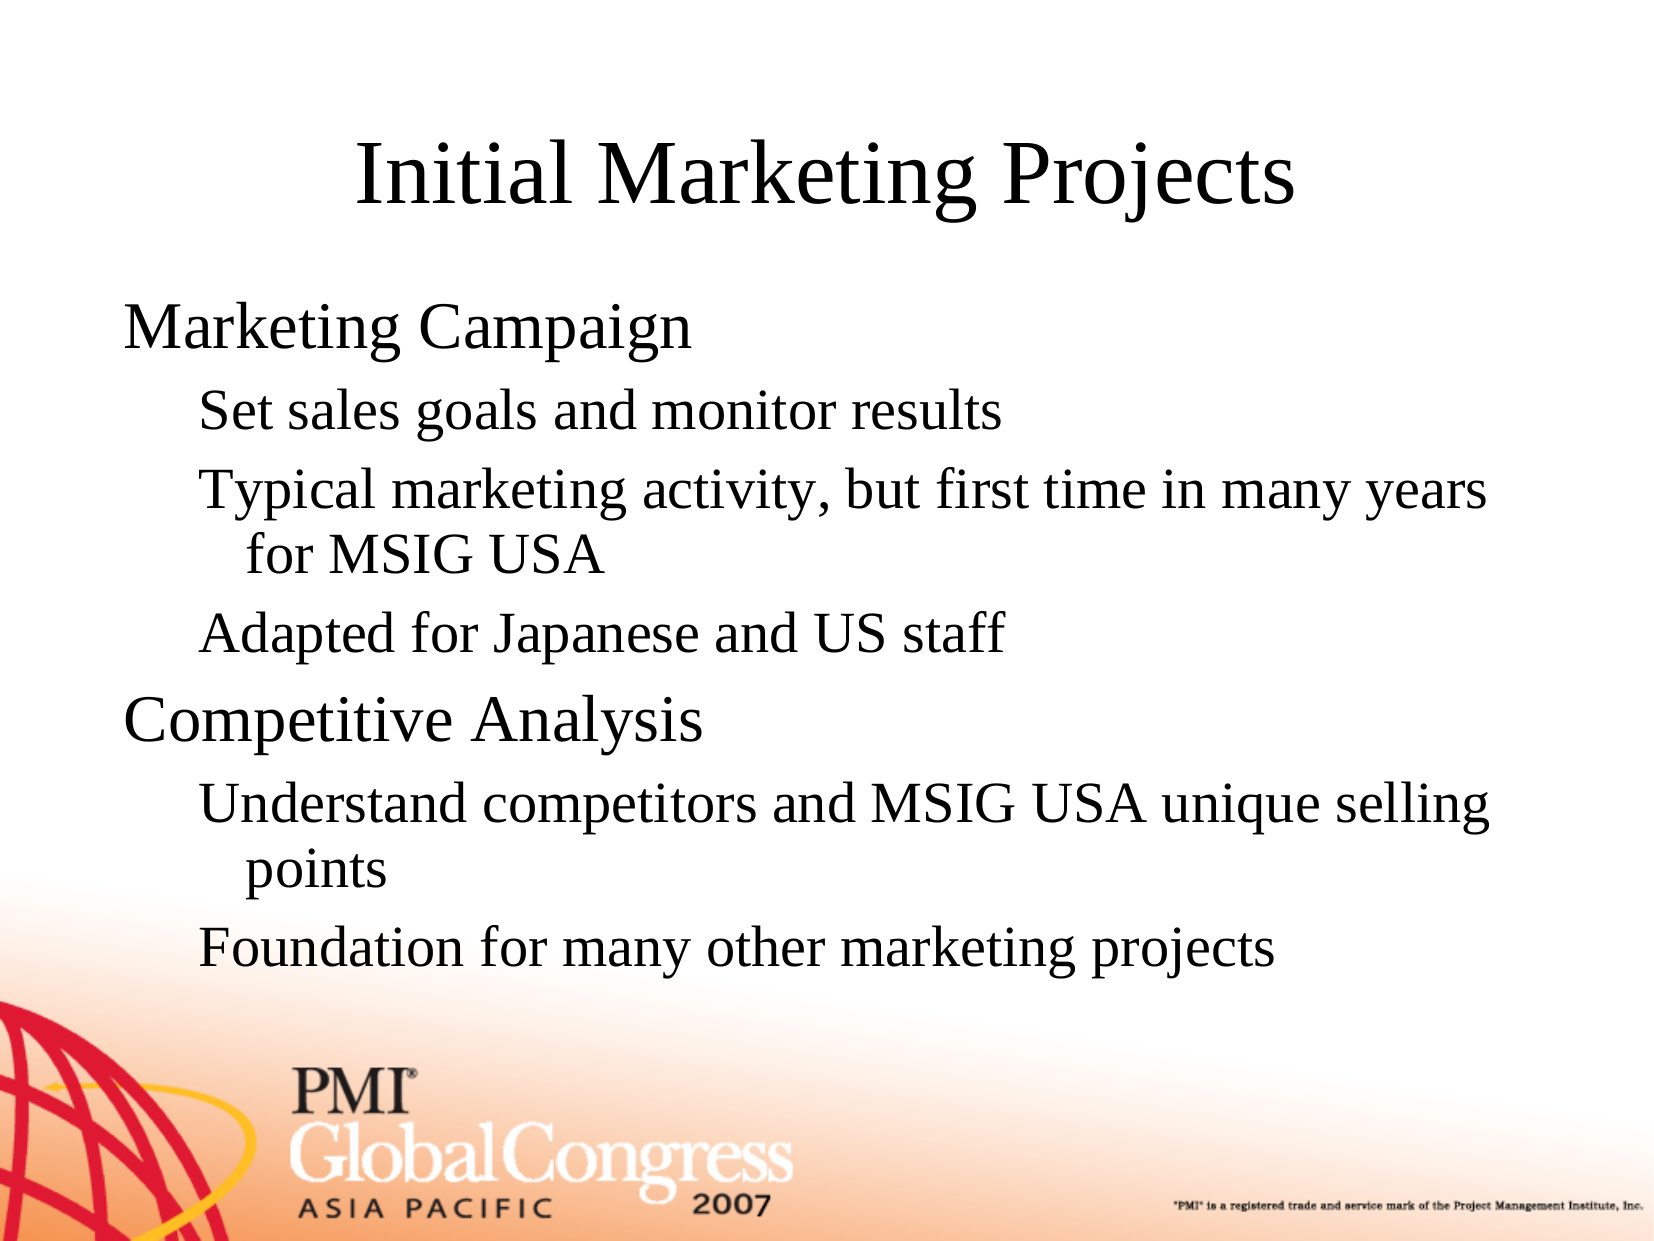

# Initial Marketing Projects
Marketing Campaign
Set sales goals and monitor results
Typical marketing activity, but first time in many years for MSIG USA
Adapted for Japanese and US staff
Competitive Analysis
Understand competitors and MSIG USA unique selling points
Foundation for many other marketing projects